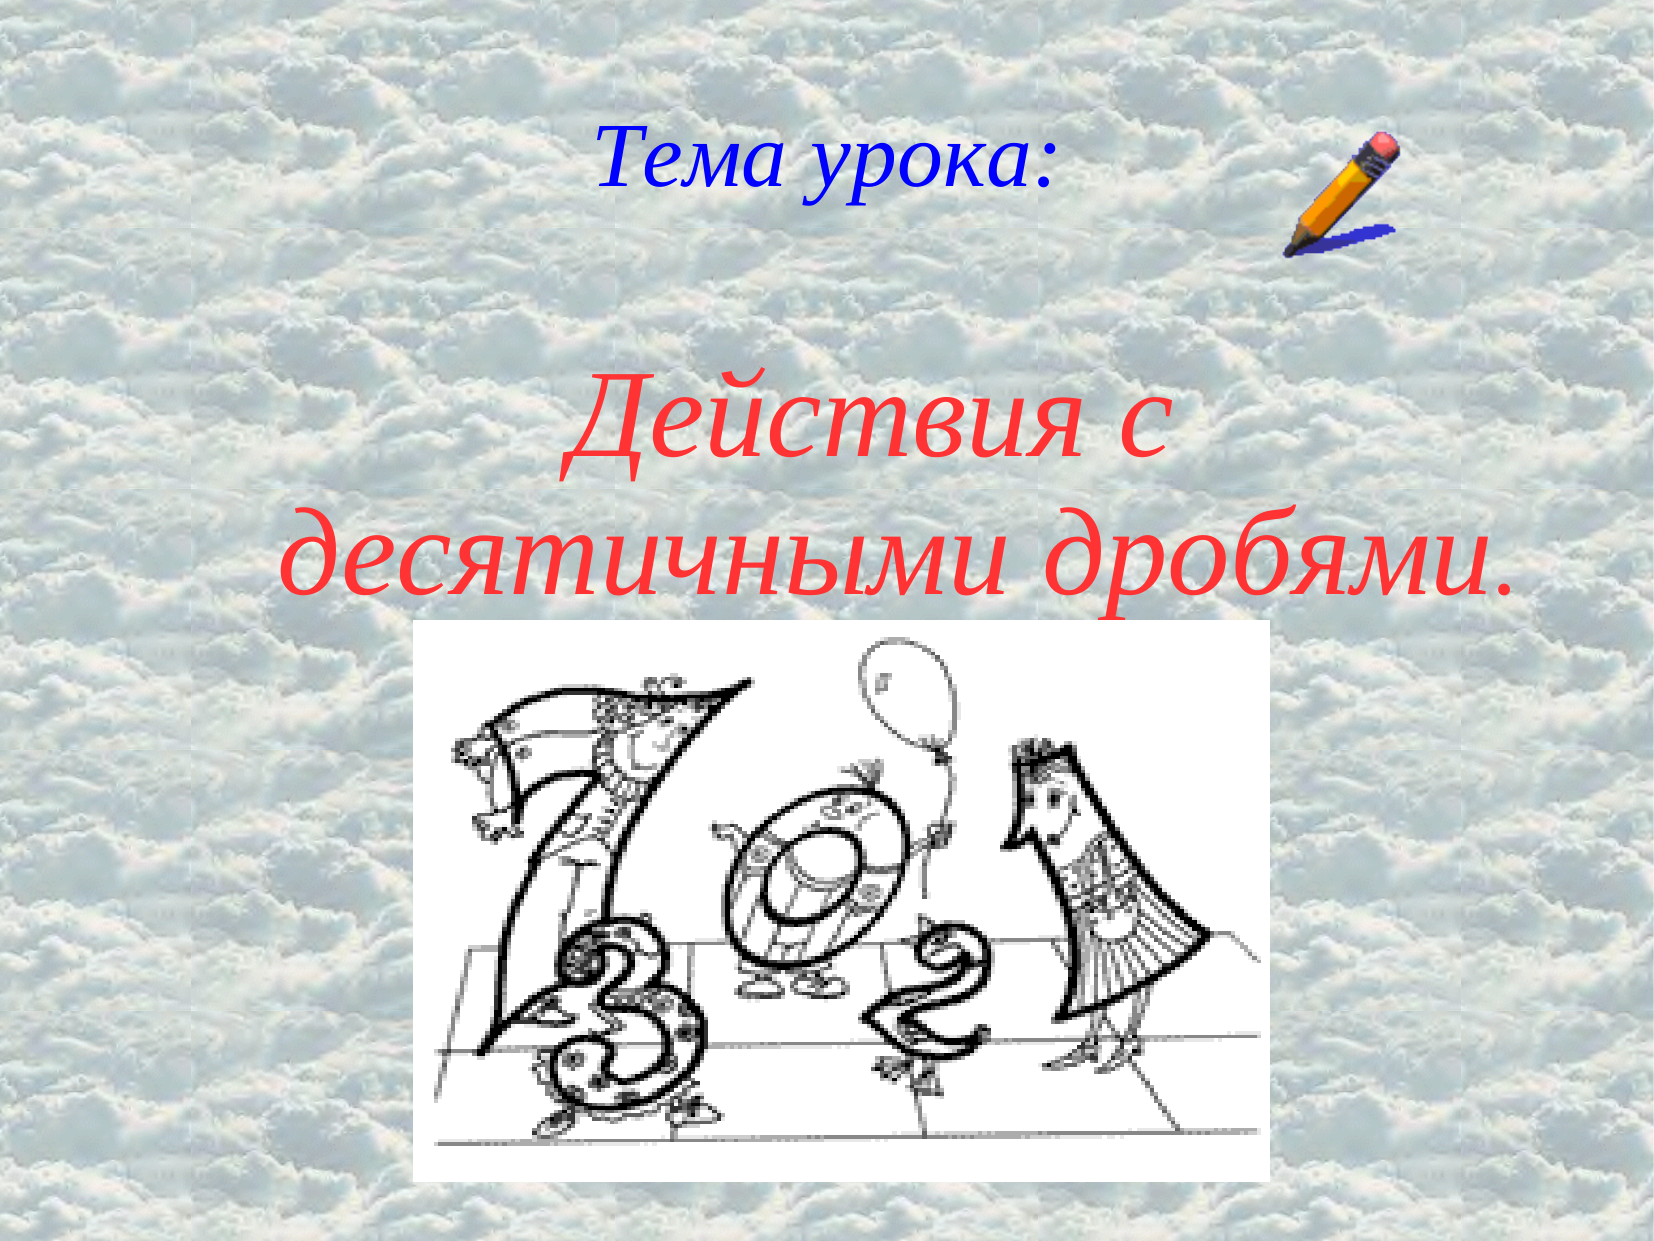

# Тема урока:
Действия с десятичными дробями.